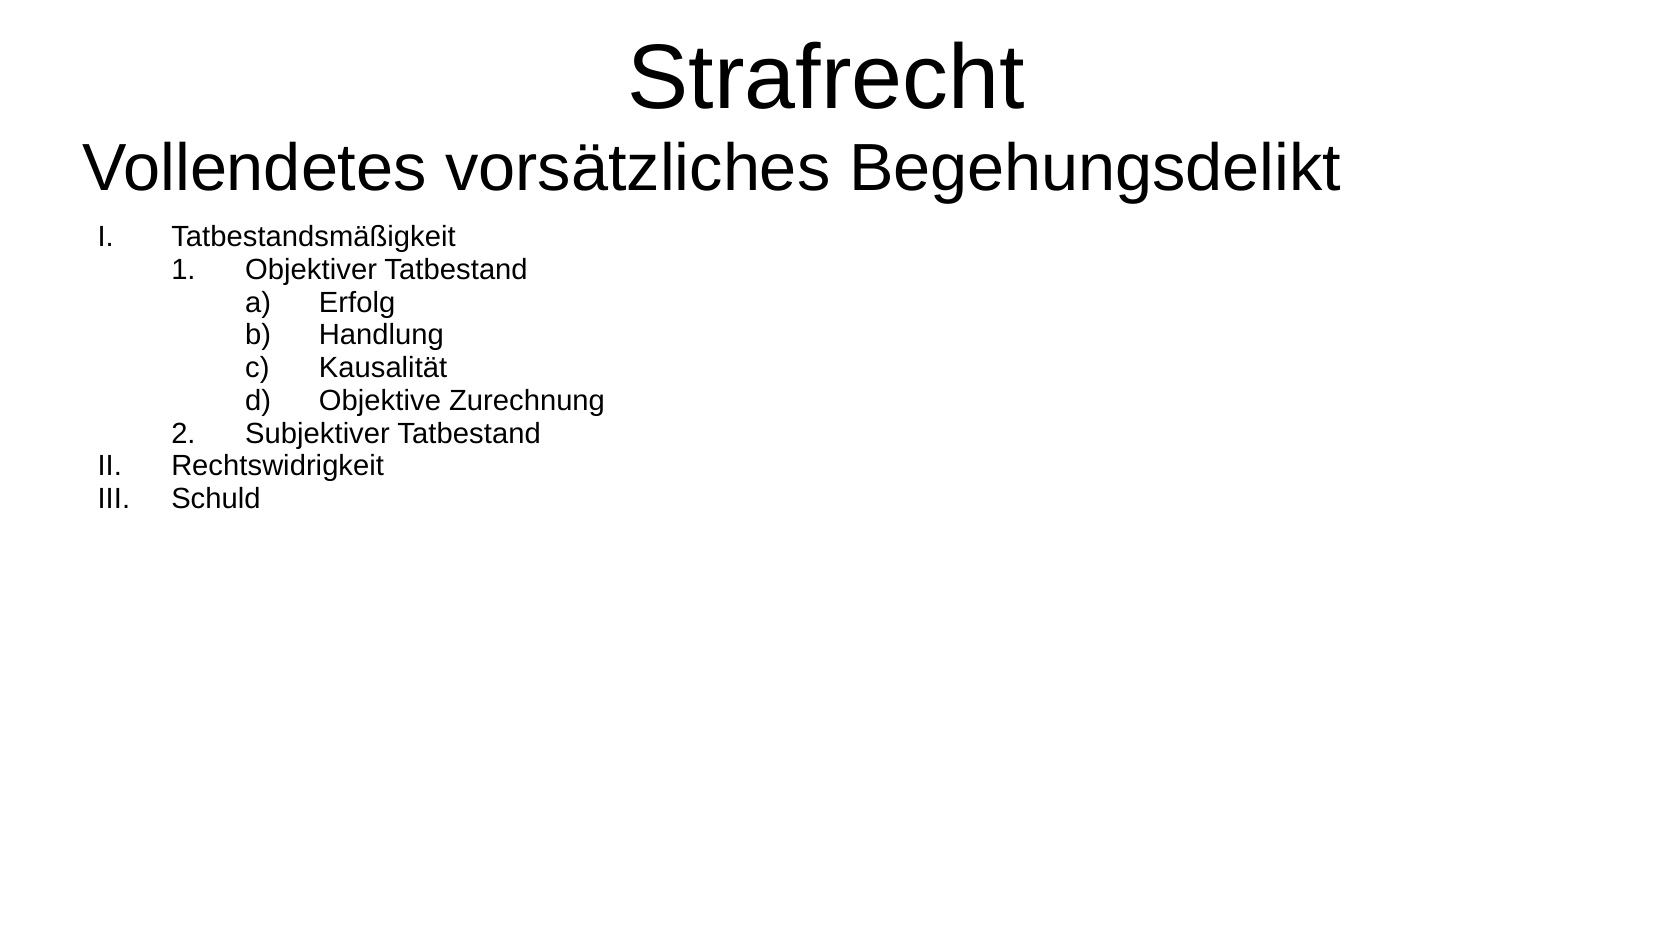

# Strafrecht
Vollendetes vorsätzliches Begehungsdelikt
I.	Tatbestandsmäßigkeit
	1.	Objektiver Tatbestand
		a)	Erfolg
		b)	Handlung
		c)	Kausalität
		d)	Objektive Zurechnung
	2.	Subjektiver Tatbestand
II.	Rechtswidrigkeit
III.	Schuld